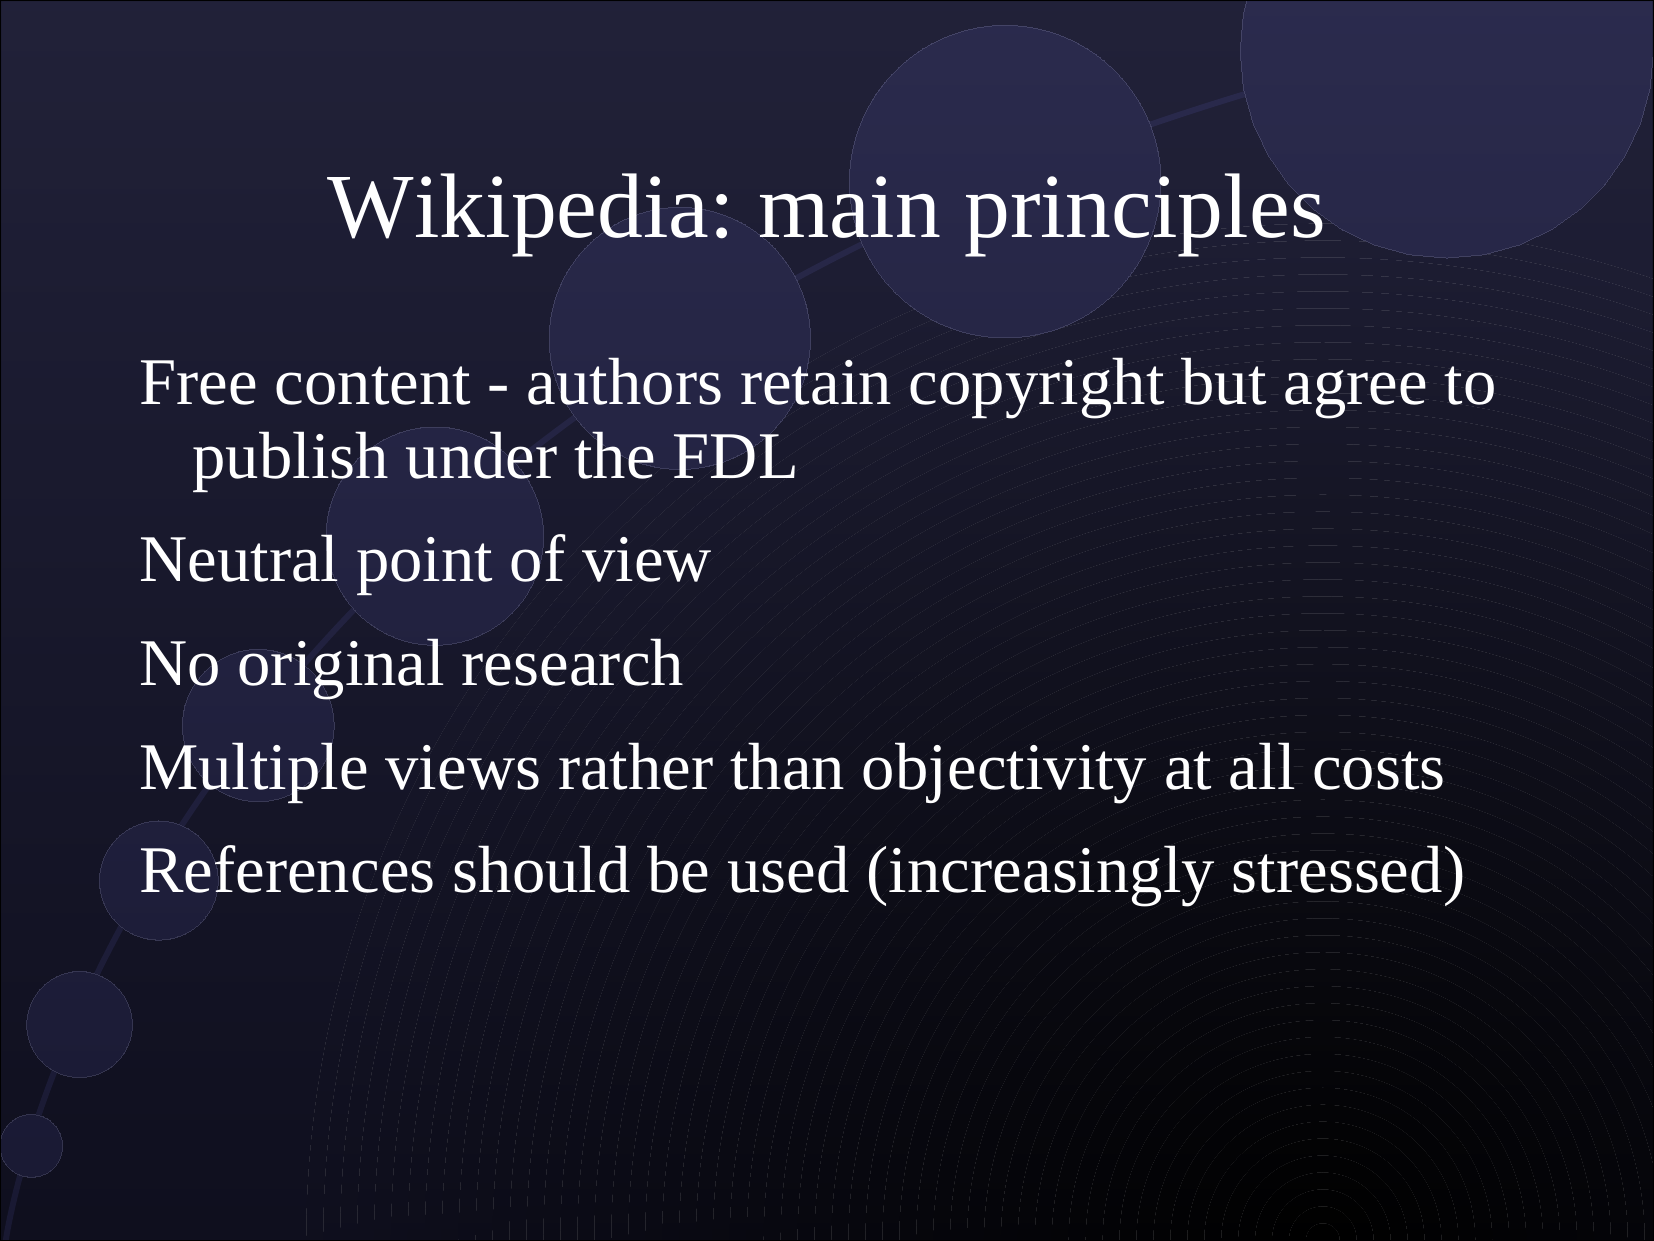

# Wikipedia: main principles
Free content - authors retain copyright but agree to publish under the FDL
Neutral point of view
No original research
Multiple views rather than objectivity at all costs
References should be used (increasingly stressed)